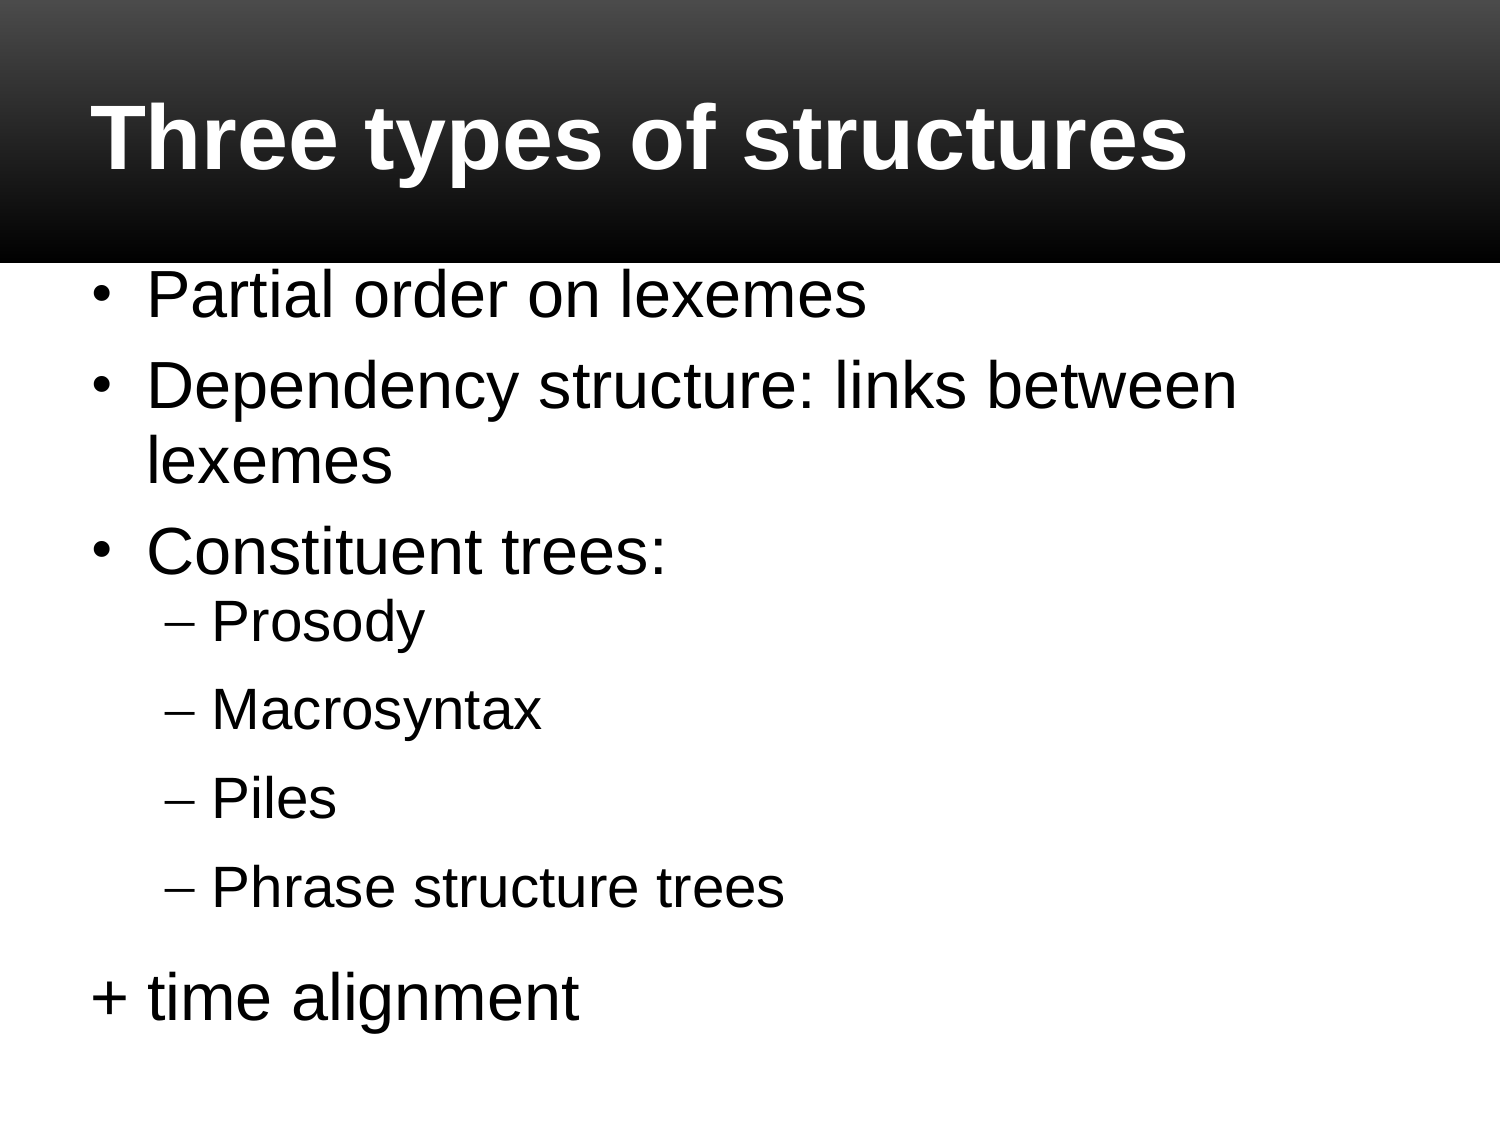

# Three types of structures
Partial order on lexemes
Dependency structure: links between lexemes
Constituent trees:
Prosody
Macrosyntax
Piles
Phrase structure trees
+ time alignment